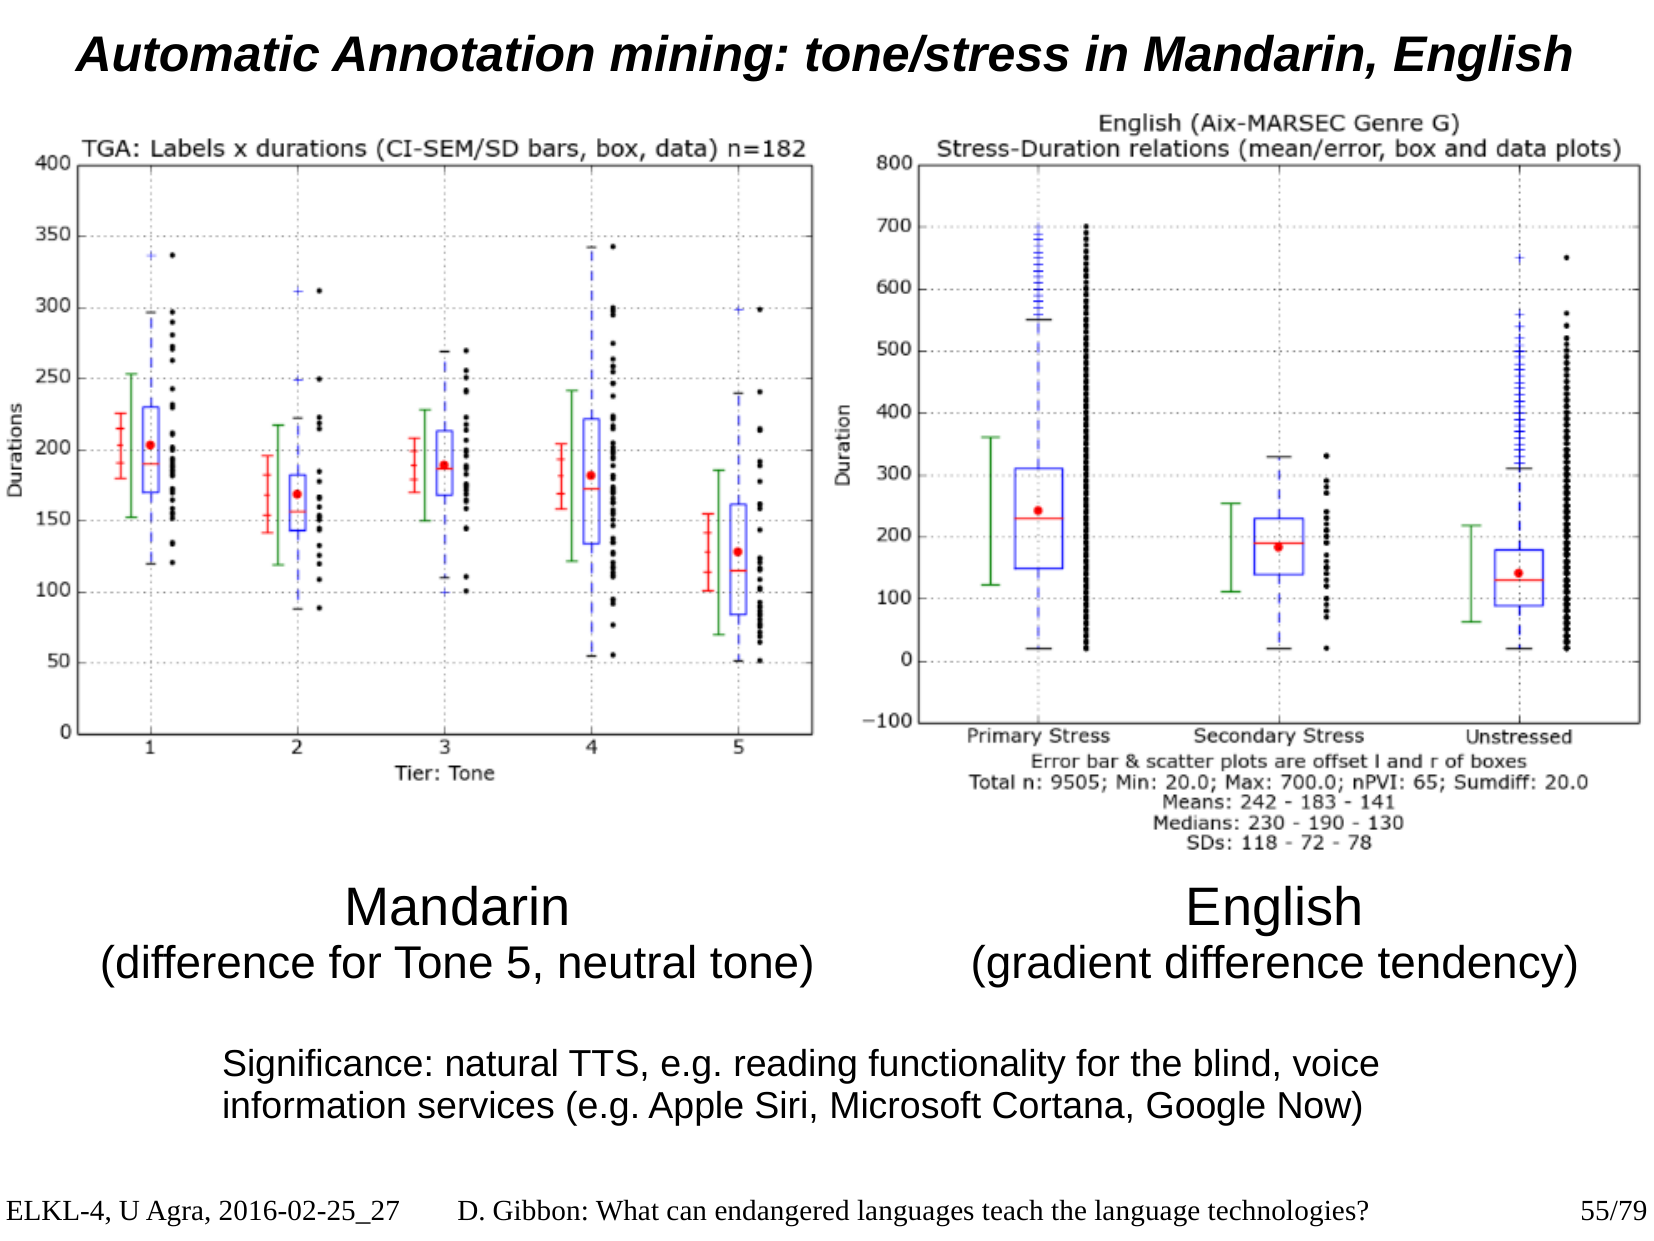

# Automatic Annotation mining: tone/stress in Mandarin, English
Mandarin
(difference for Tone 5, neutral tone)
English
(gradient difference tendency)
Significance: natural TTS, e.g. reading functionality for the blind, voice information services (e.g. Apple Siri, Microsoft Cortana, Google Now)
ELKL-4, U Agra, 2016-02-25_27
D. Gibbon: What can endangered languages teach the language technologies?
55